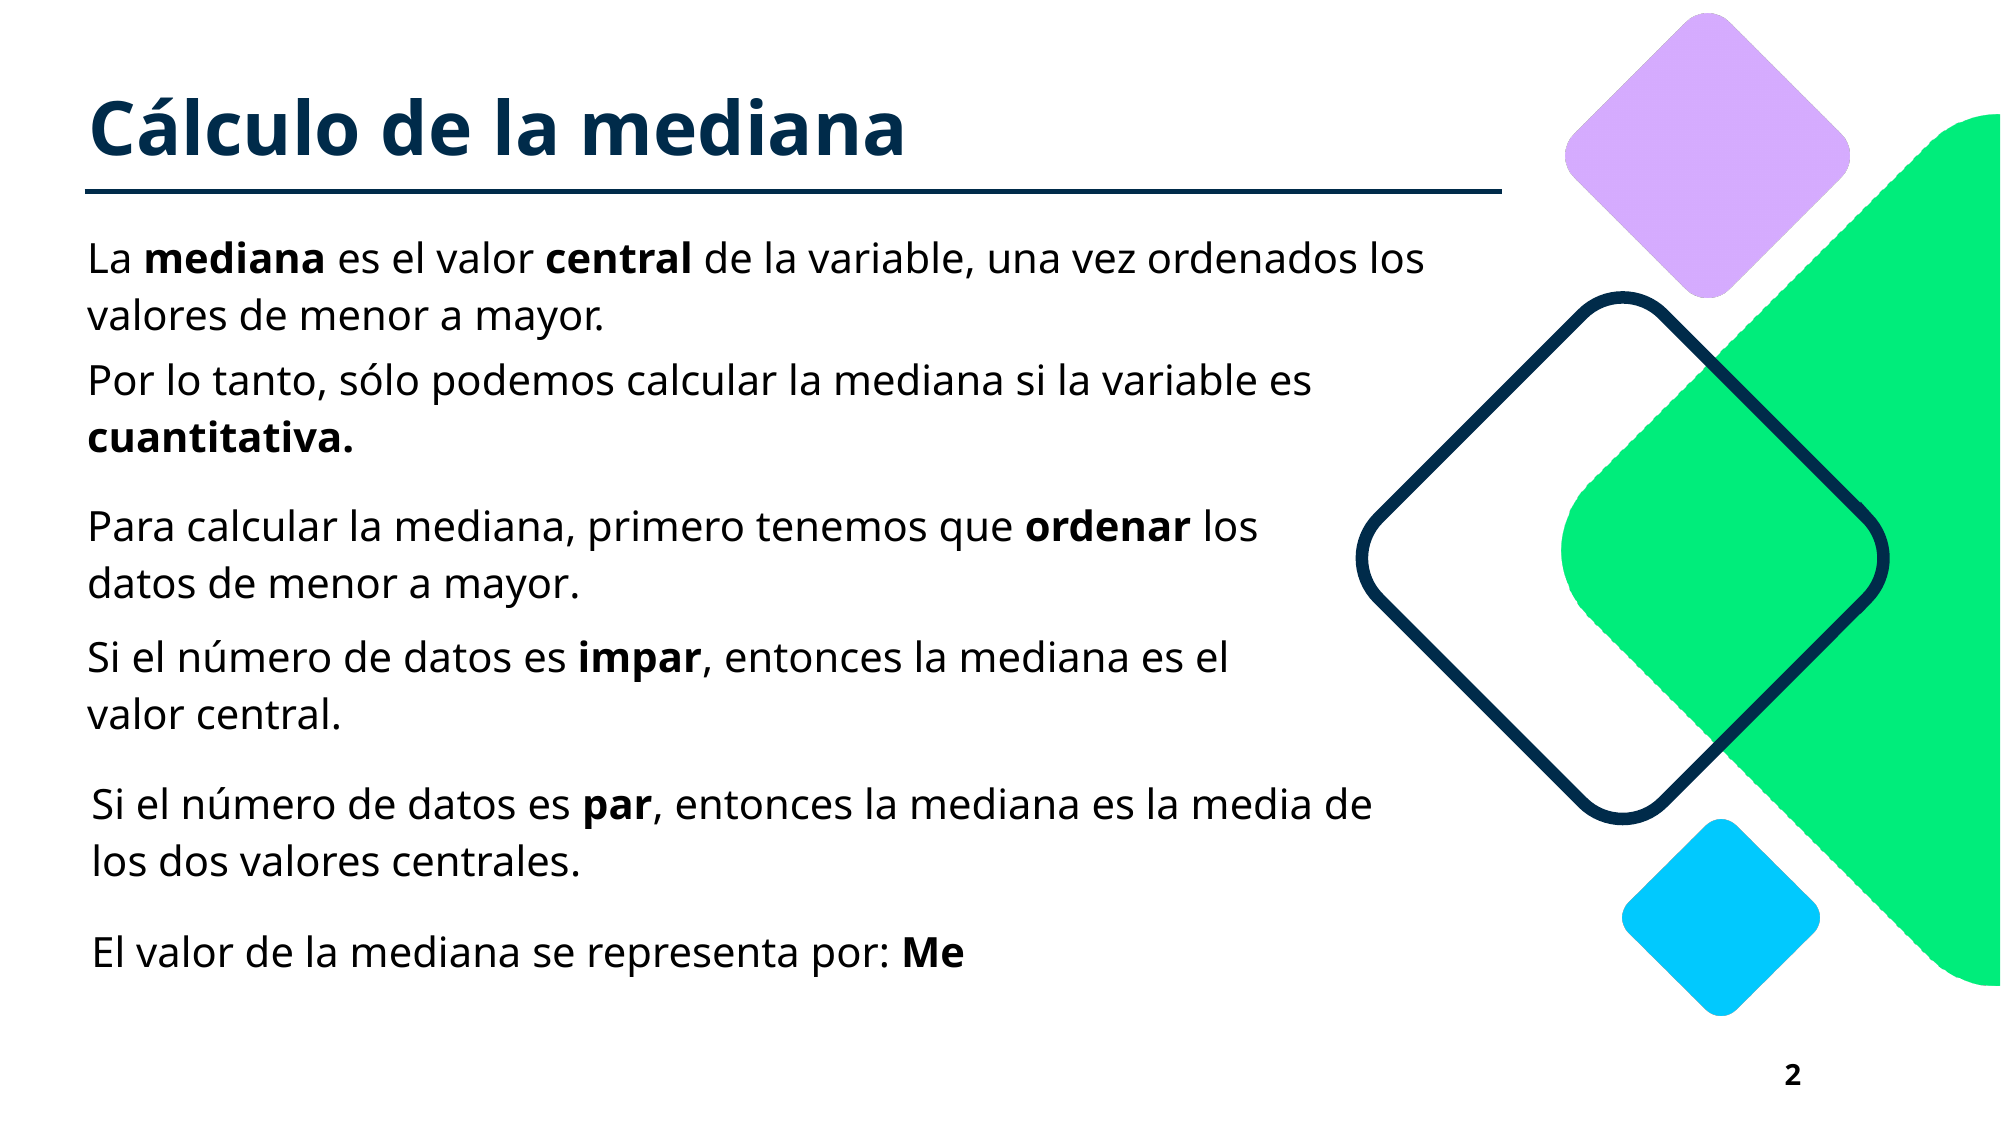

# Cálculo de la mediana
La mediana es el valor central de la variable, una vez ordenados los valores de menor a mayor.
Por lo tanto, sólo podemos calcular la mediana si la variable es cuantitativa.
Para calcular la mediana, primero tenemos que ordenar los datos de menor a mayor.
Si el número de datos es impar, entonces la mediana es el valor central.
Si el número de datos es par, entonces la mediana es la media de los dos valores centrales.
El valor de la mediana se representa por: Me